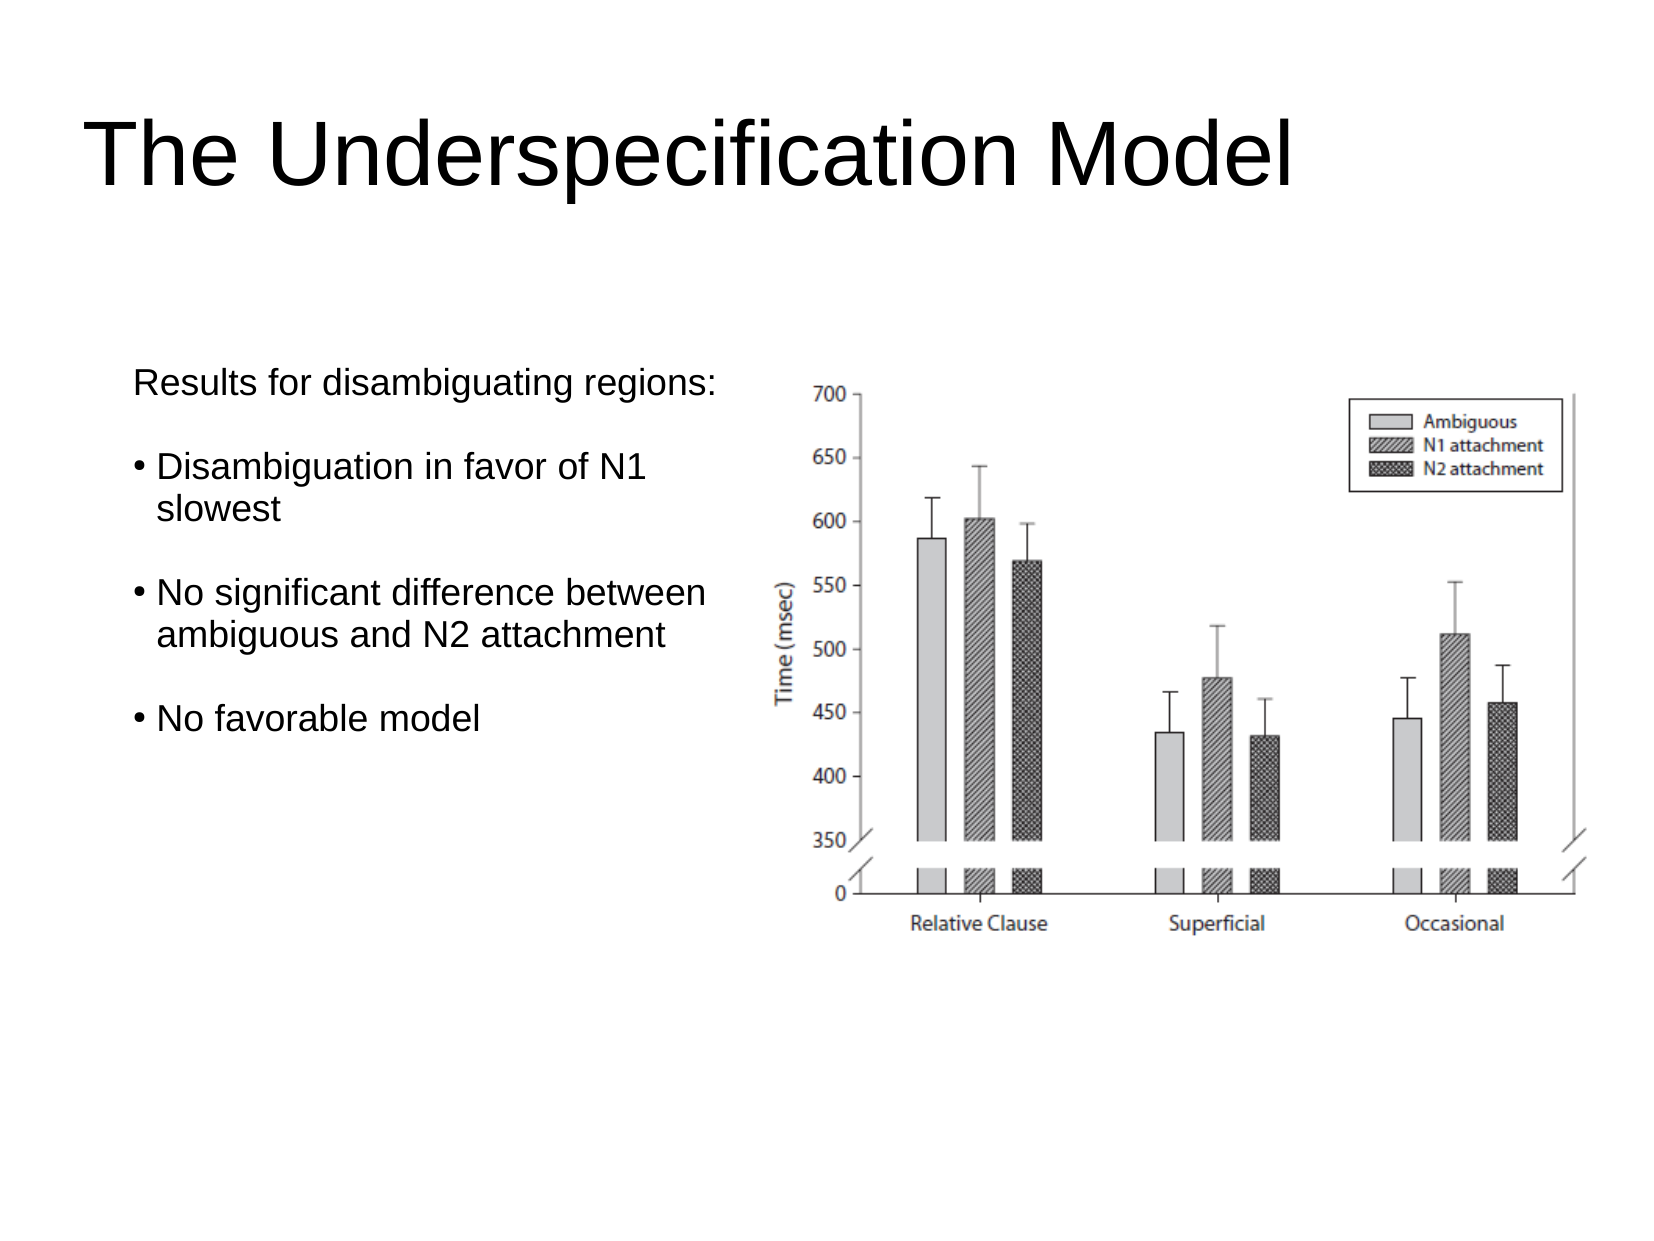

# The Underspecification Model
Results for disambiguating regions:
 Disambiguation in favor of N1
 slowest
 No significant difference between
 ambiguous and N2 attachment
 No favorable model